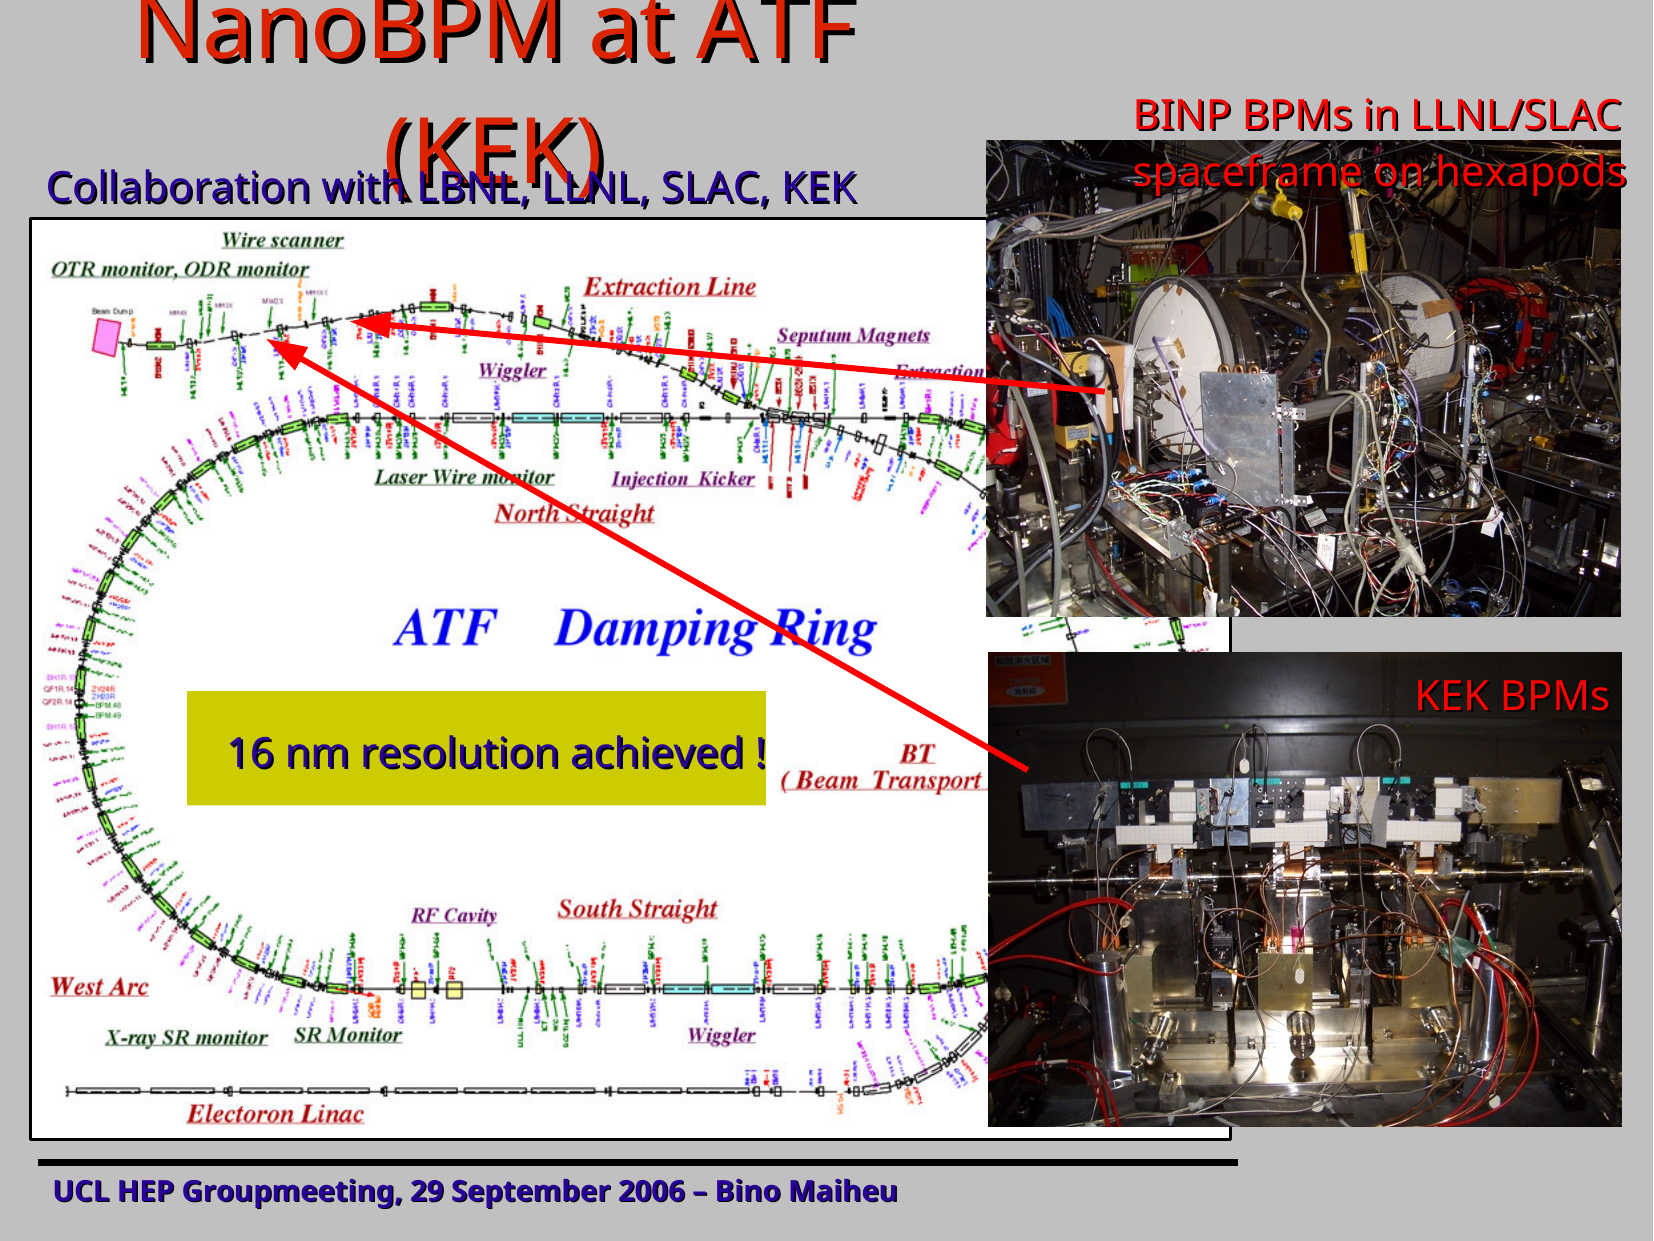

# NanoBPM at ATF (KEK)
BINP BPMs in LLNL/SLAC
spaceframe on hexapods
Collaboration with LBNL, LLNL, SLAC, KEK
KEK BPMs
16 nm resolution achieved !
UCL HEP Groupmeeting, 29 September 2006 – Bino Maiheu